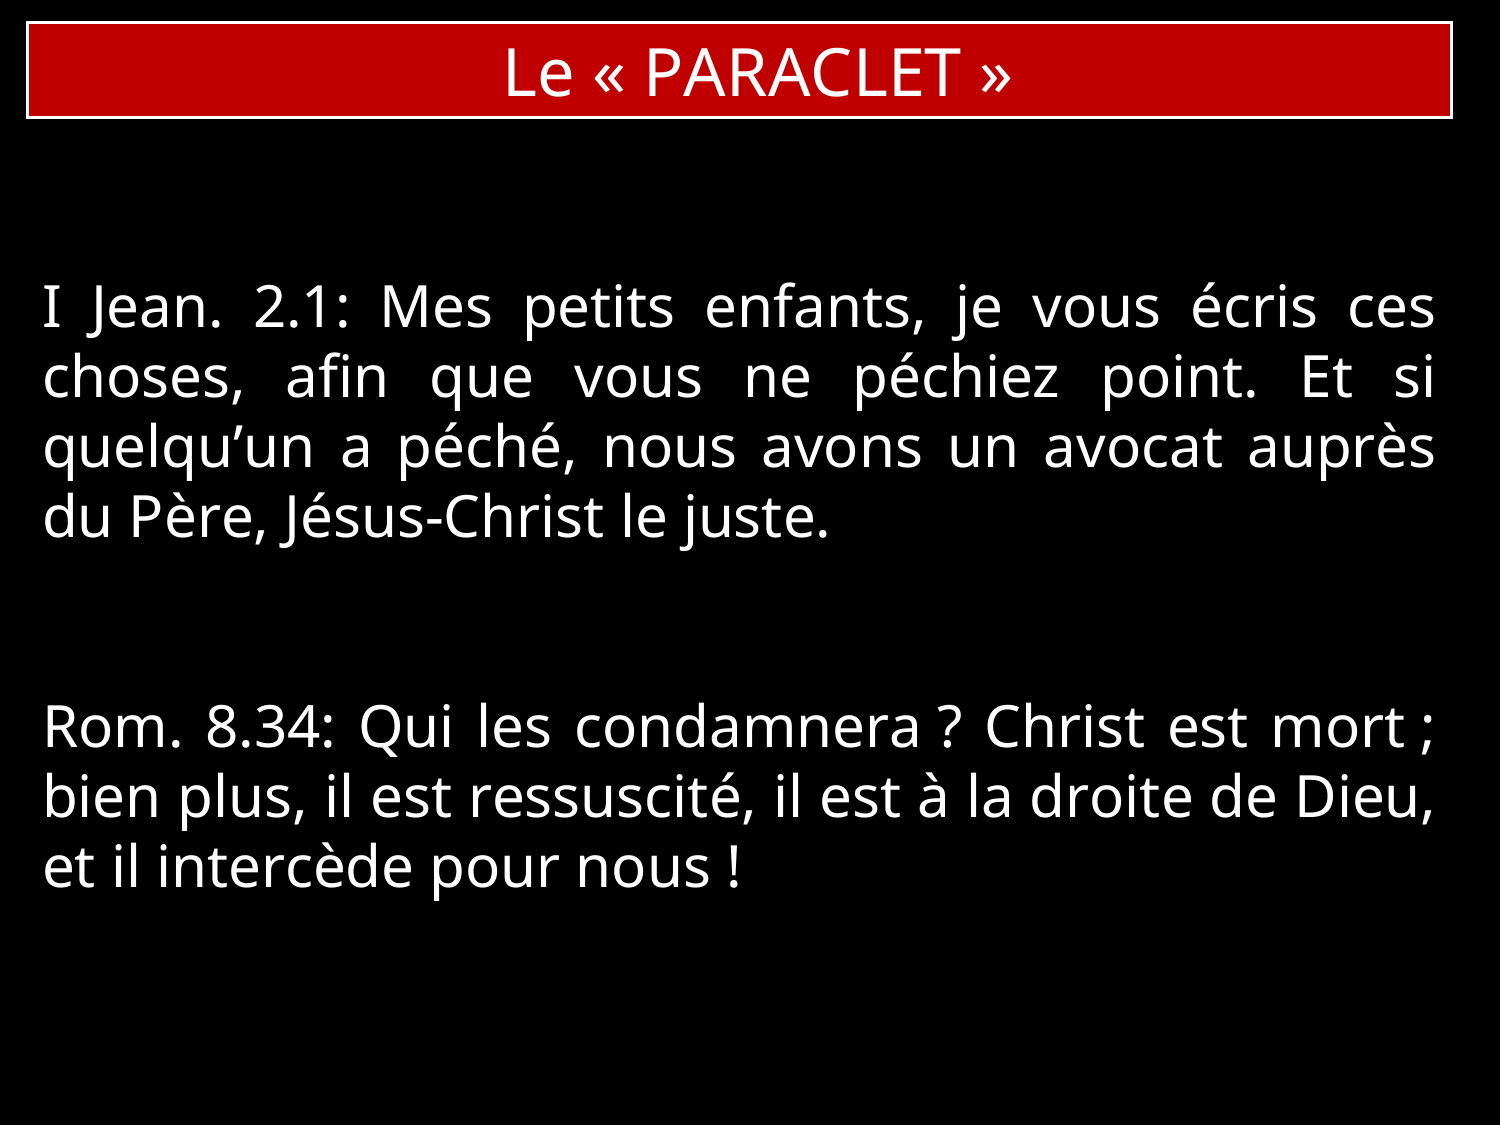

Le « PARACLET »
I Jean. 2.1: Mes petits enfants, je vous écris ces choses, afin que vous ne péchiez point. Et si quelqu’un a péché, nous avons un avocat auprès du Père, Jésus-Christ le juste.
Rom. 8.34: Qui les condamnera ? Christ est mort ; bien plus, il est ressuscité, il est à la droite de Dieu, et il intercède pour nous !